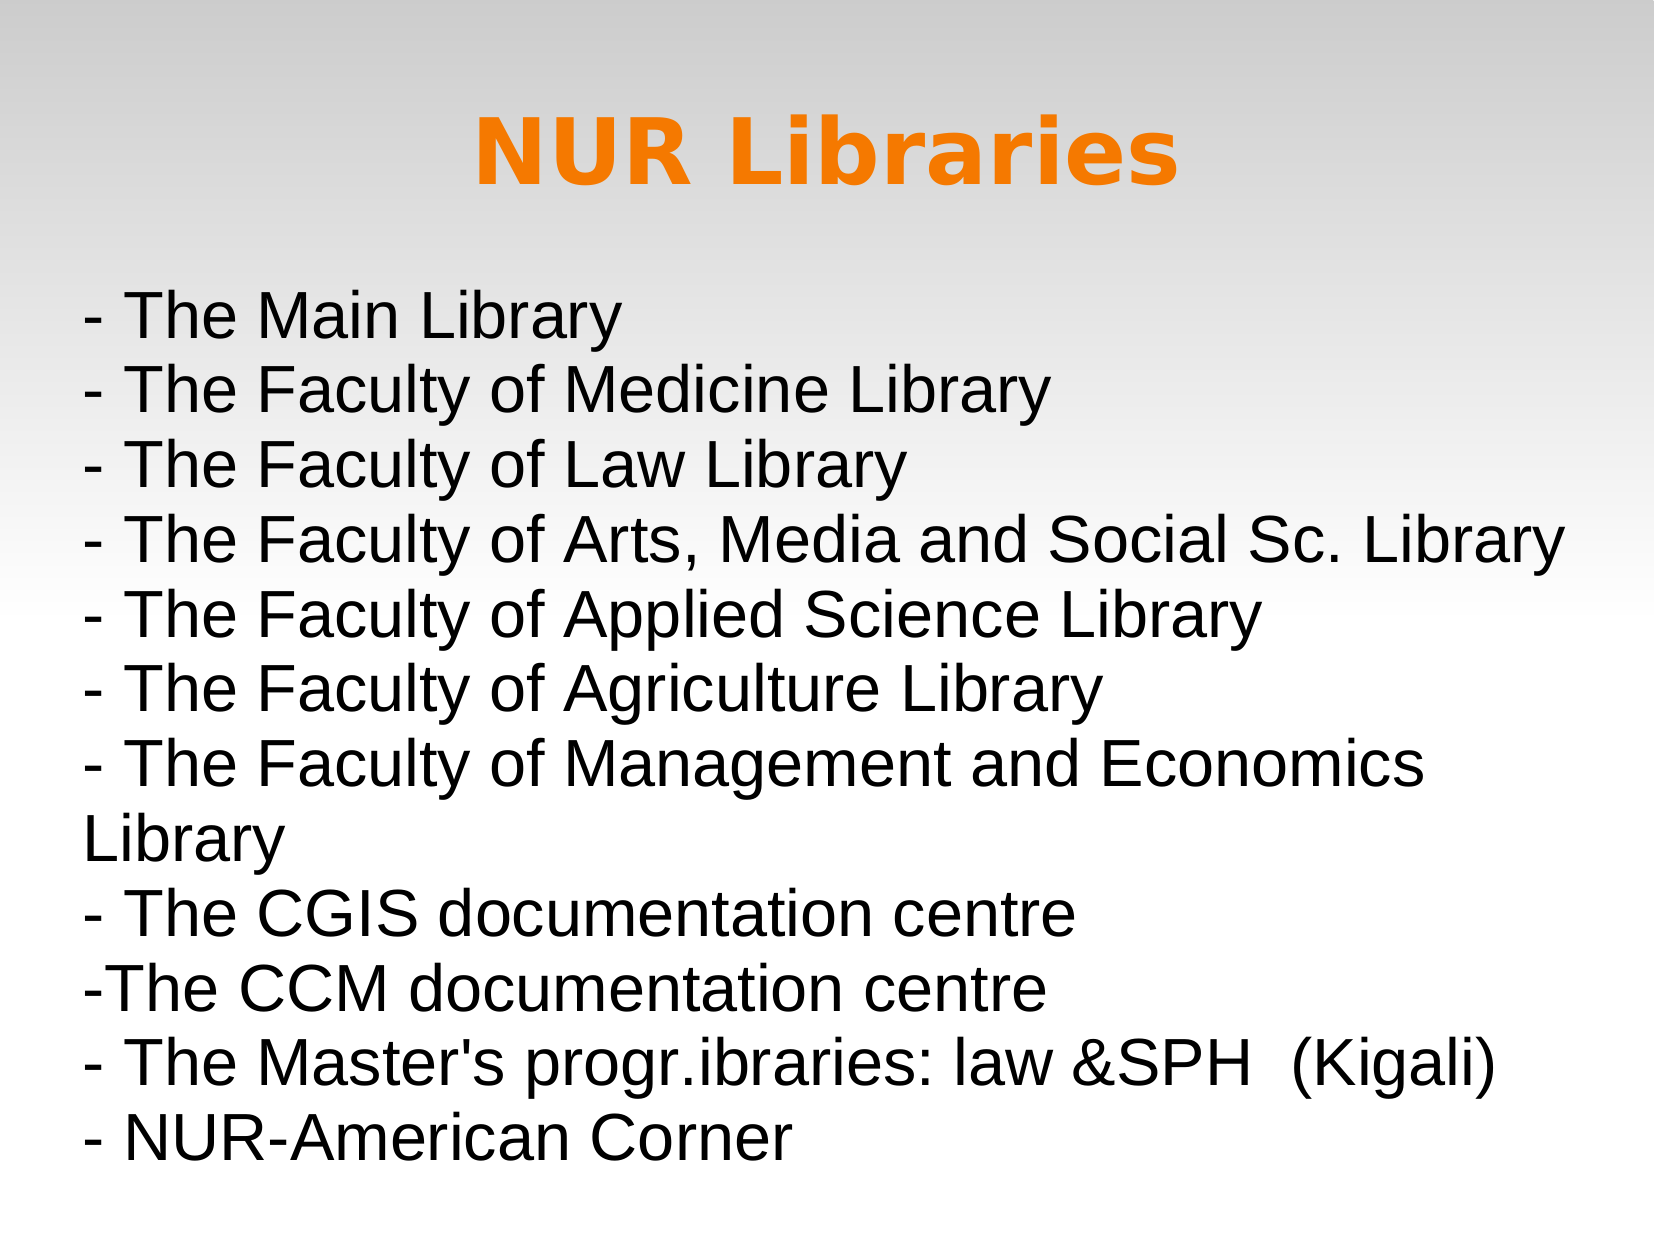

# NUR Libraries
- The Main Library
- The Faculty of Medicine Library
- The Faculty of Law Library
- The Faculty of Arts, Media and Social Sc. Library
- The Faculty of Applied Science Library
- The Faculty of Agriculture Library
- The Faculty of Management and Economics Library
- The CGIS documentation centre
-The CCM documentation centre
- The Master's progr.ibraries: law &SPH (Kigali)
- NUR-American Corner